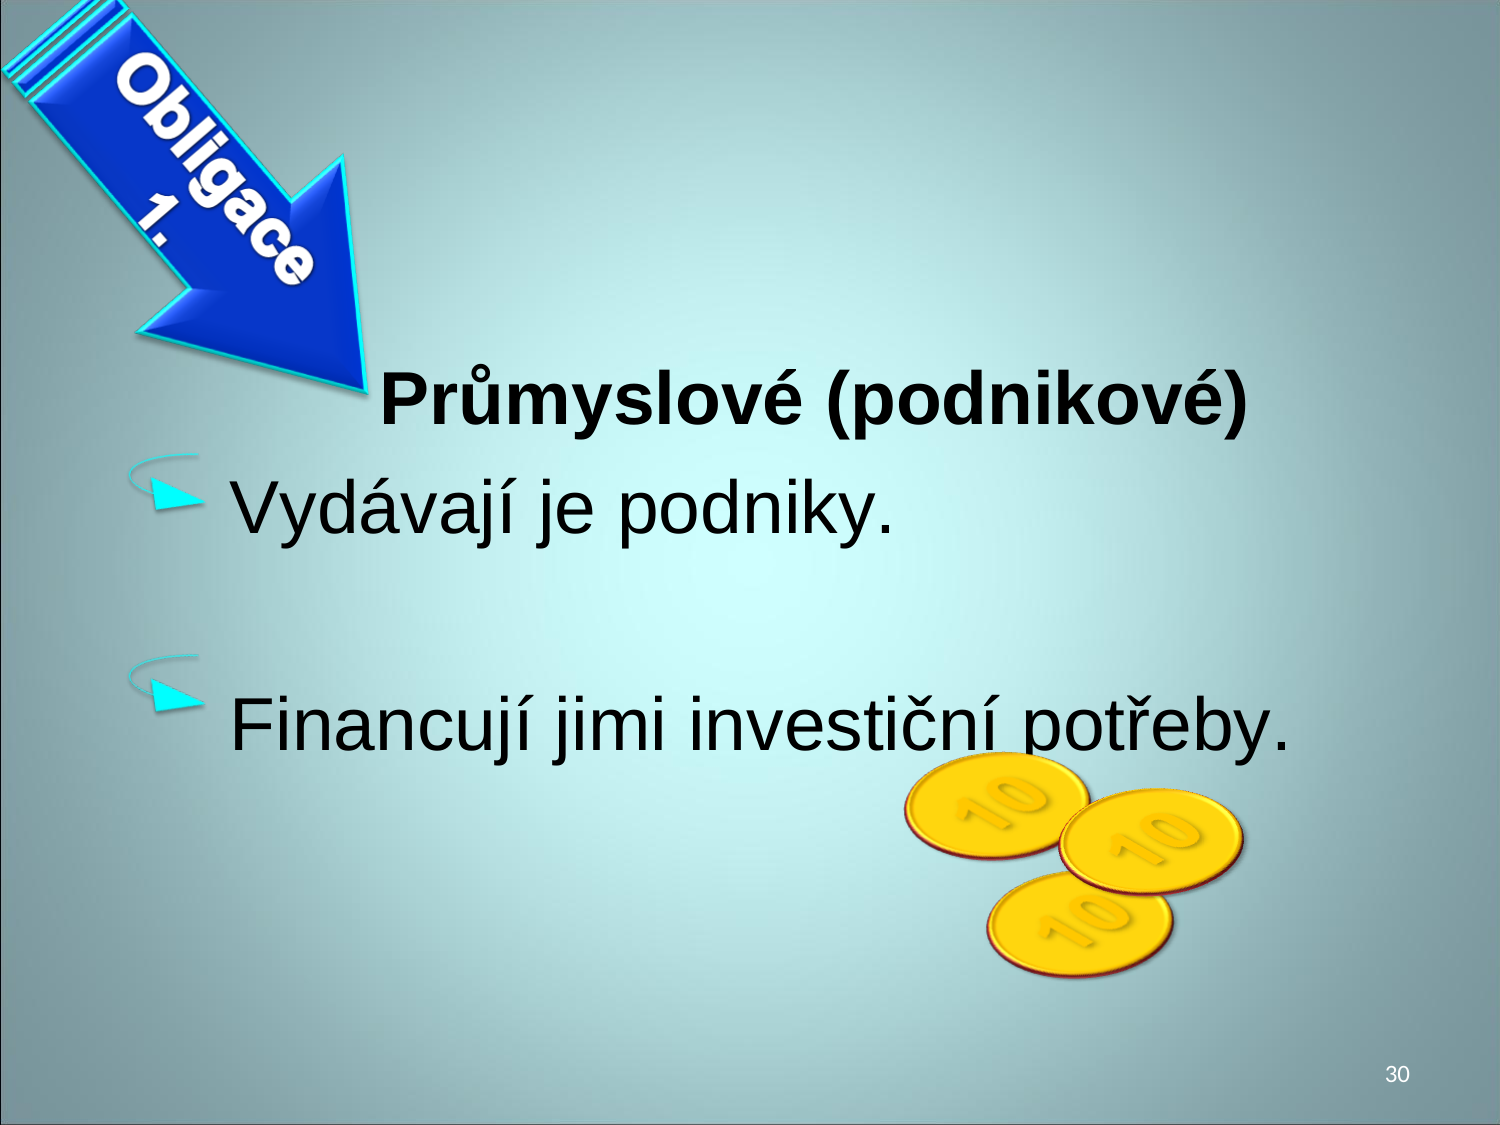

# Průmyslové (podnikové)
		Vydávají je podniky.
		Financují jimi investiční potřeby.